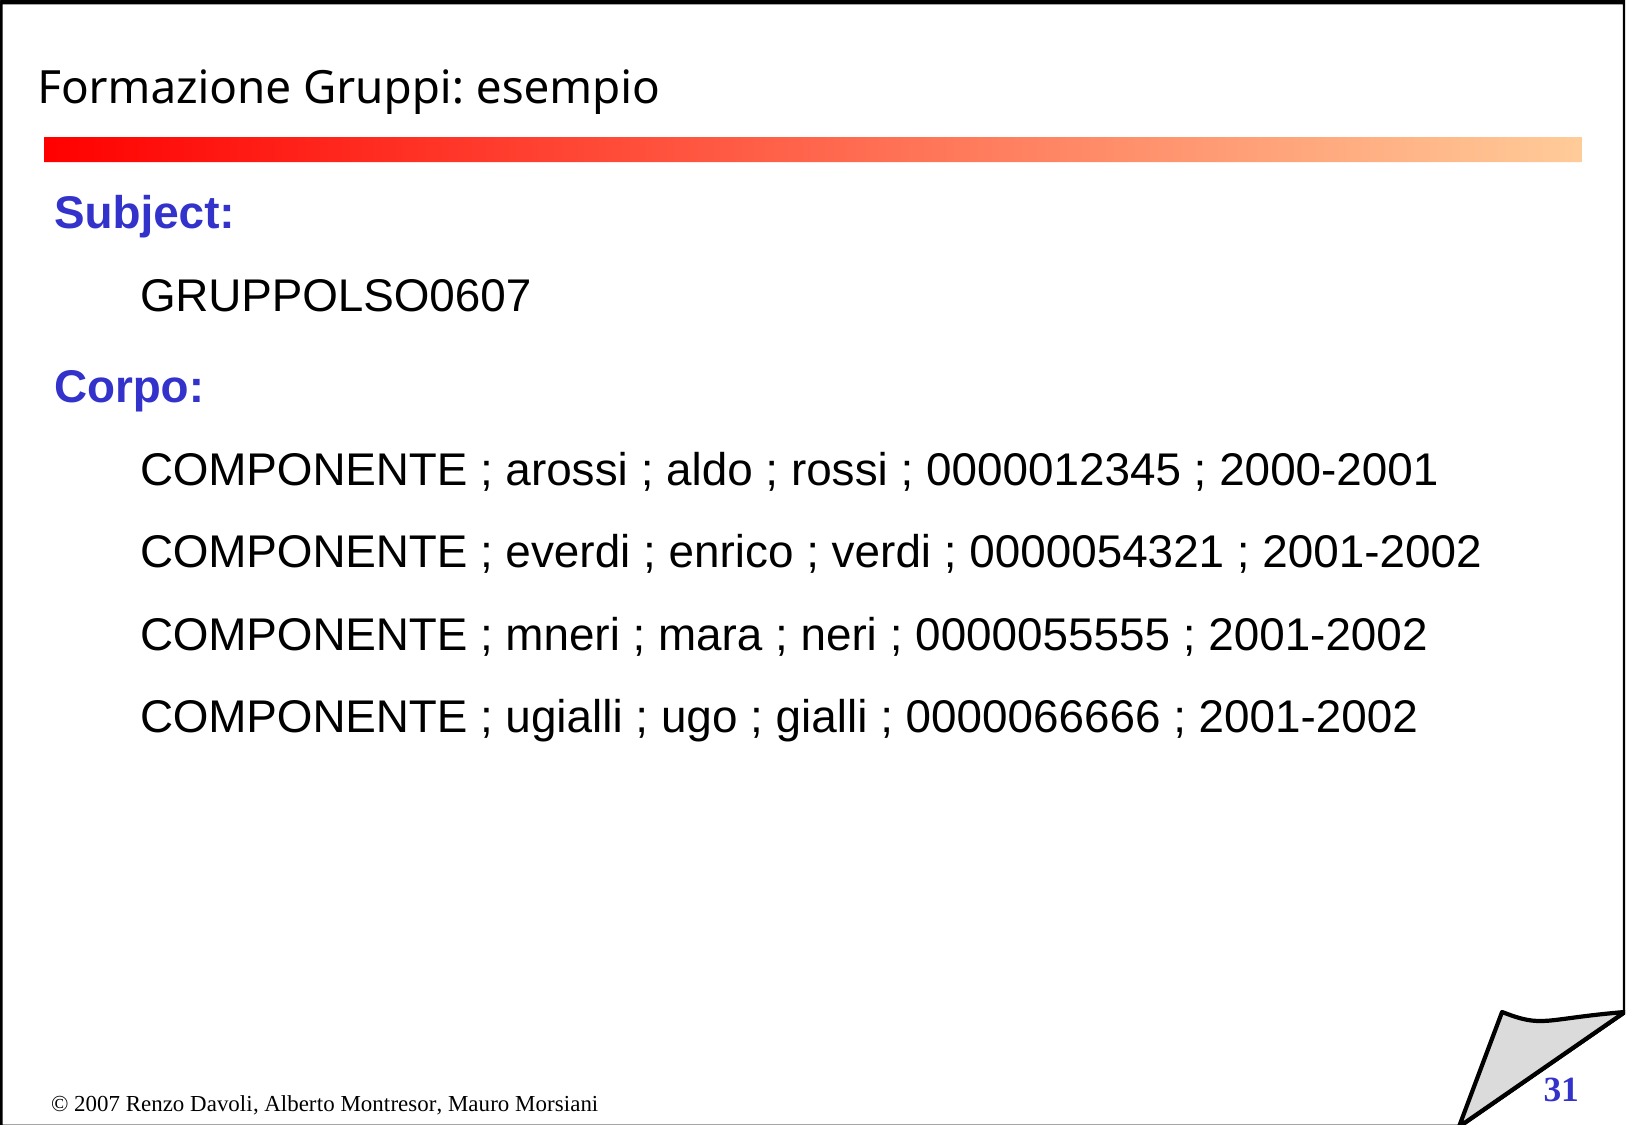

Formazione Gruppi: esempio
# Subject:
GRUPPOLSO0607
Corpo:
COMPONENTE ; arossi ; aldo ; rossi ; 0000012345 ; 2000-2001
COMPONENTE ; everdi ; enrico ; verdi ; 0000054321 ; 2001-2002
COMPONENTE ; mneri ; mara ; neri ; 0000055555 ; 2001-2002
COMPONENTE ; ugialli ; ugo ; gialli ; 0000066666 ; 2001-2002